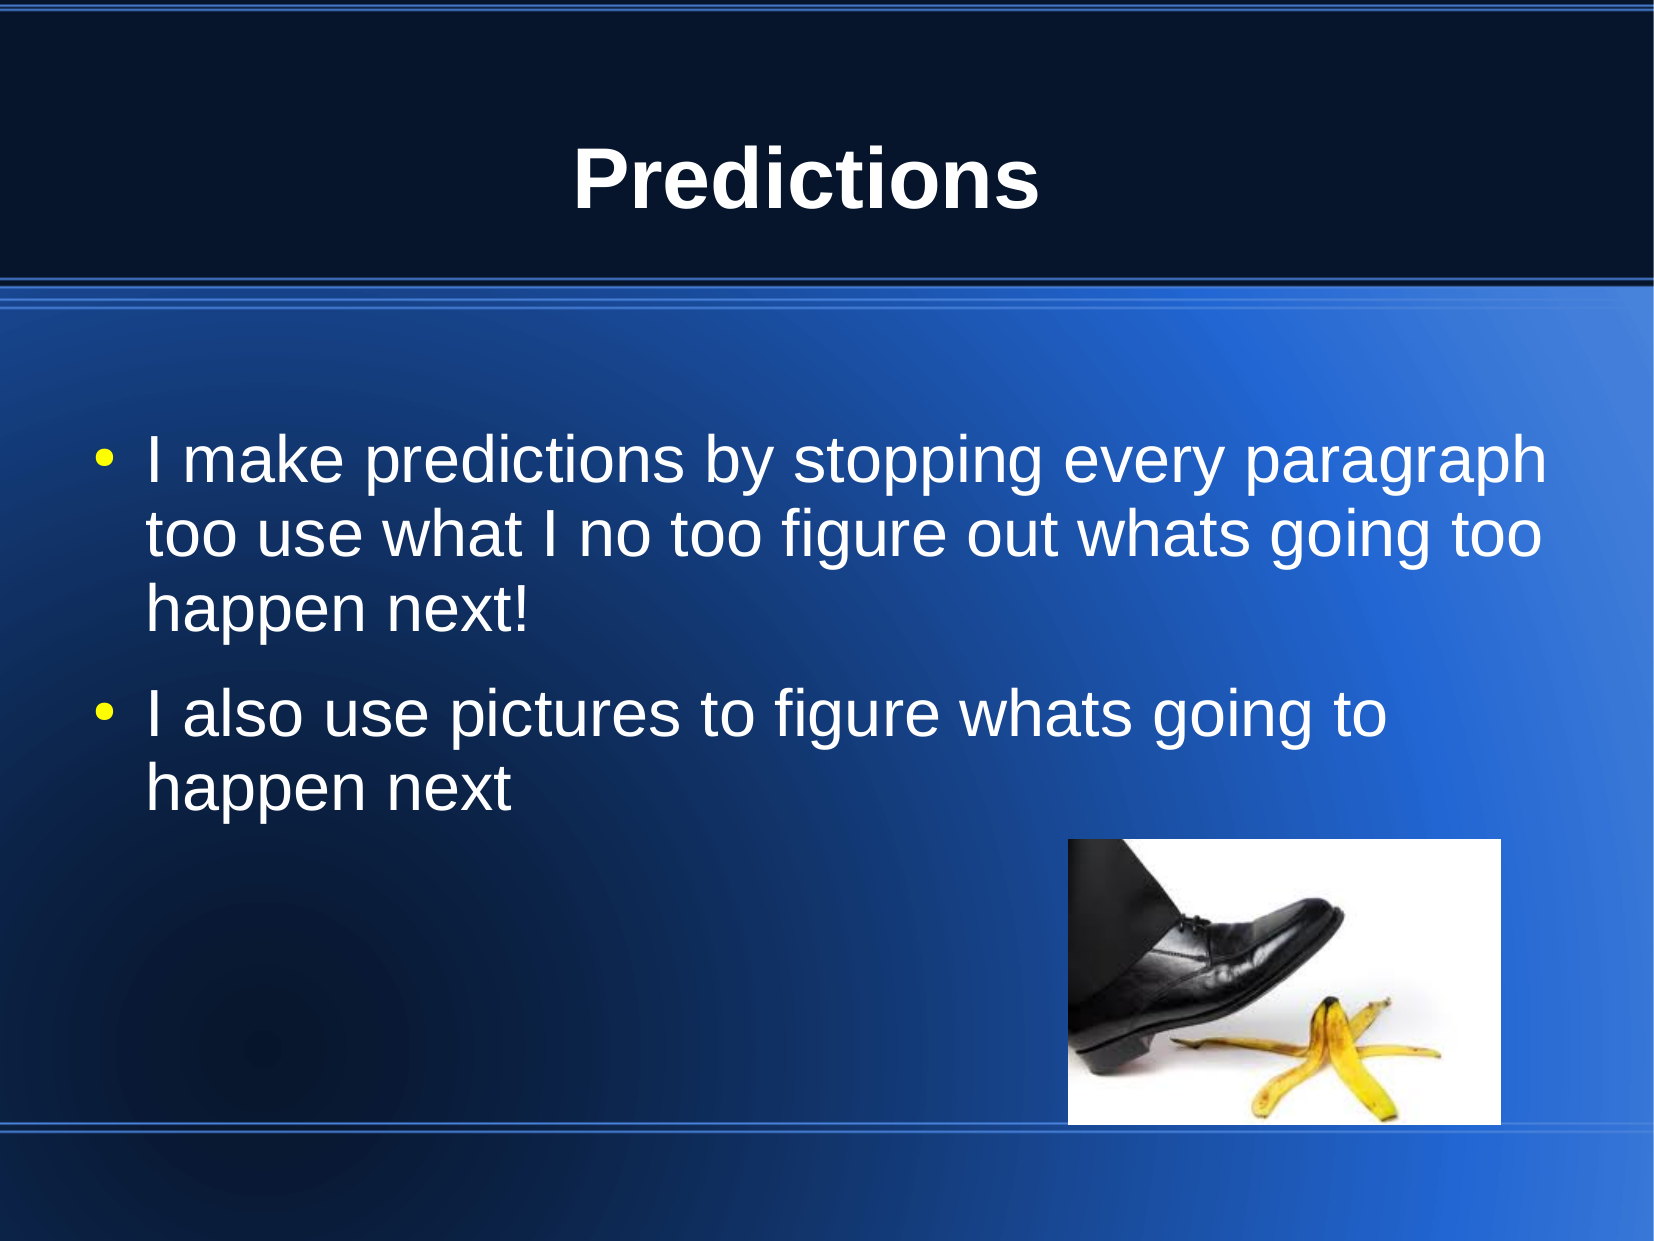

# Predictions
I make predictions by stopping every paragraph too use what I no too figure out whats going too happen next!
I also use pictures to figure whats going to happen next